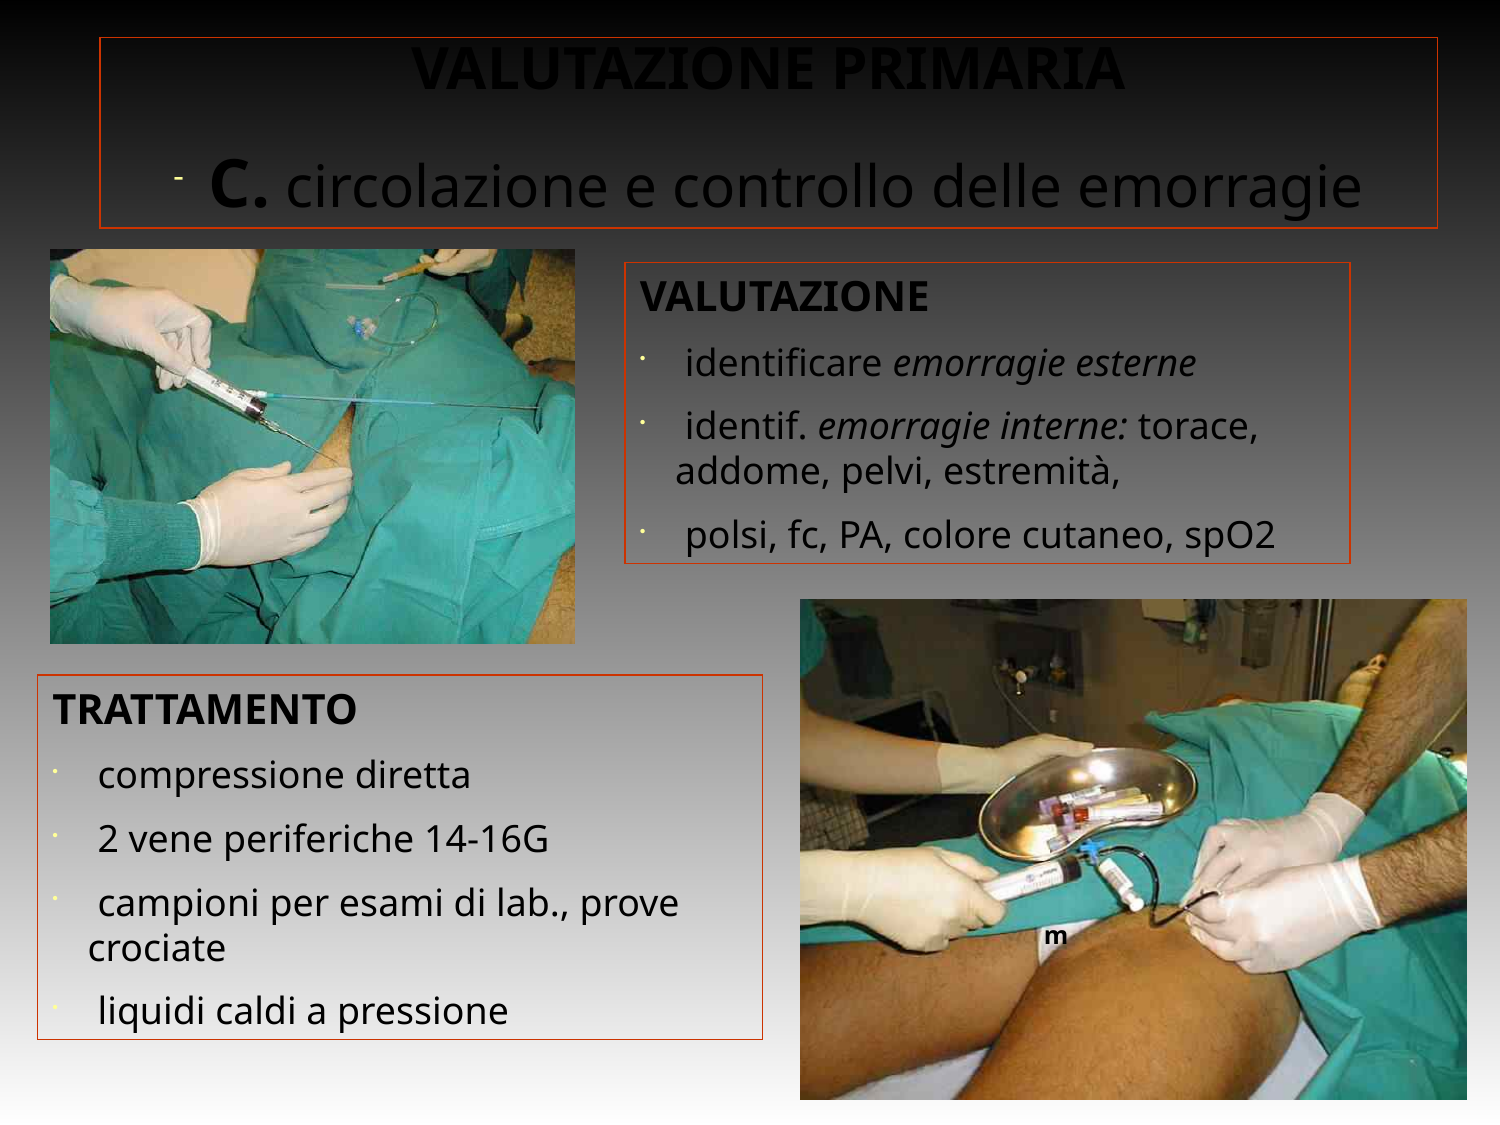

VALUTAZIONE PRIMARIA
C. circolazione e controllo delle emorragie
VALUTAZIONE
 identificare emorragie esterne
 identif. emorragie interne: torace, addome, pelvi, estremità,
 polsi, fc, PA, colore cutaneo, spO2
TRATTAMENTO
 compressione diretta
 2 vene periferiche 14-16G
 campioni per esami di lab., prove crociate
 liquidi caldi a pressione
m